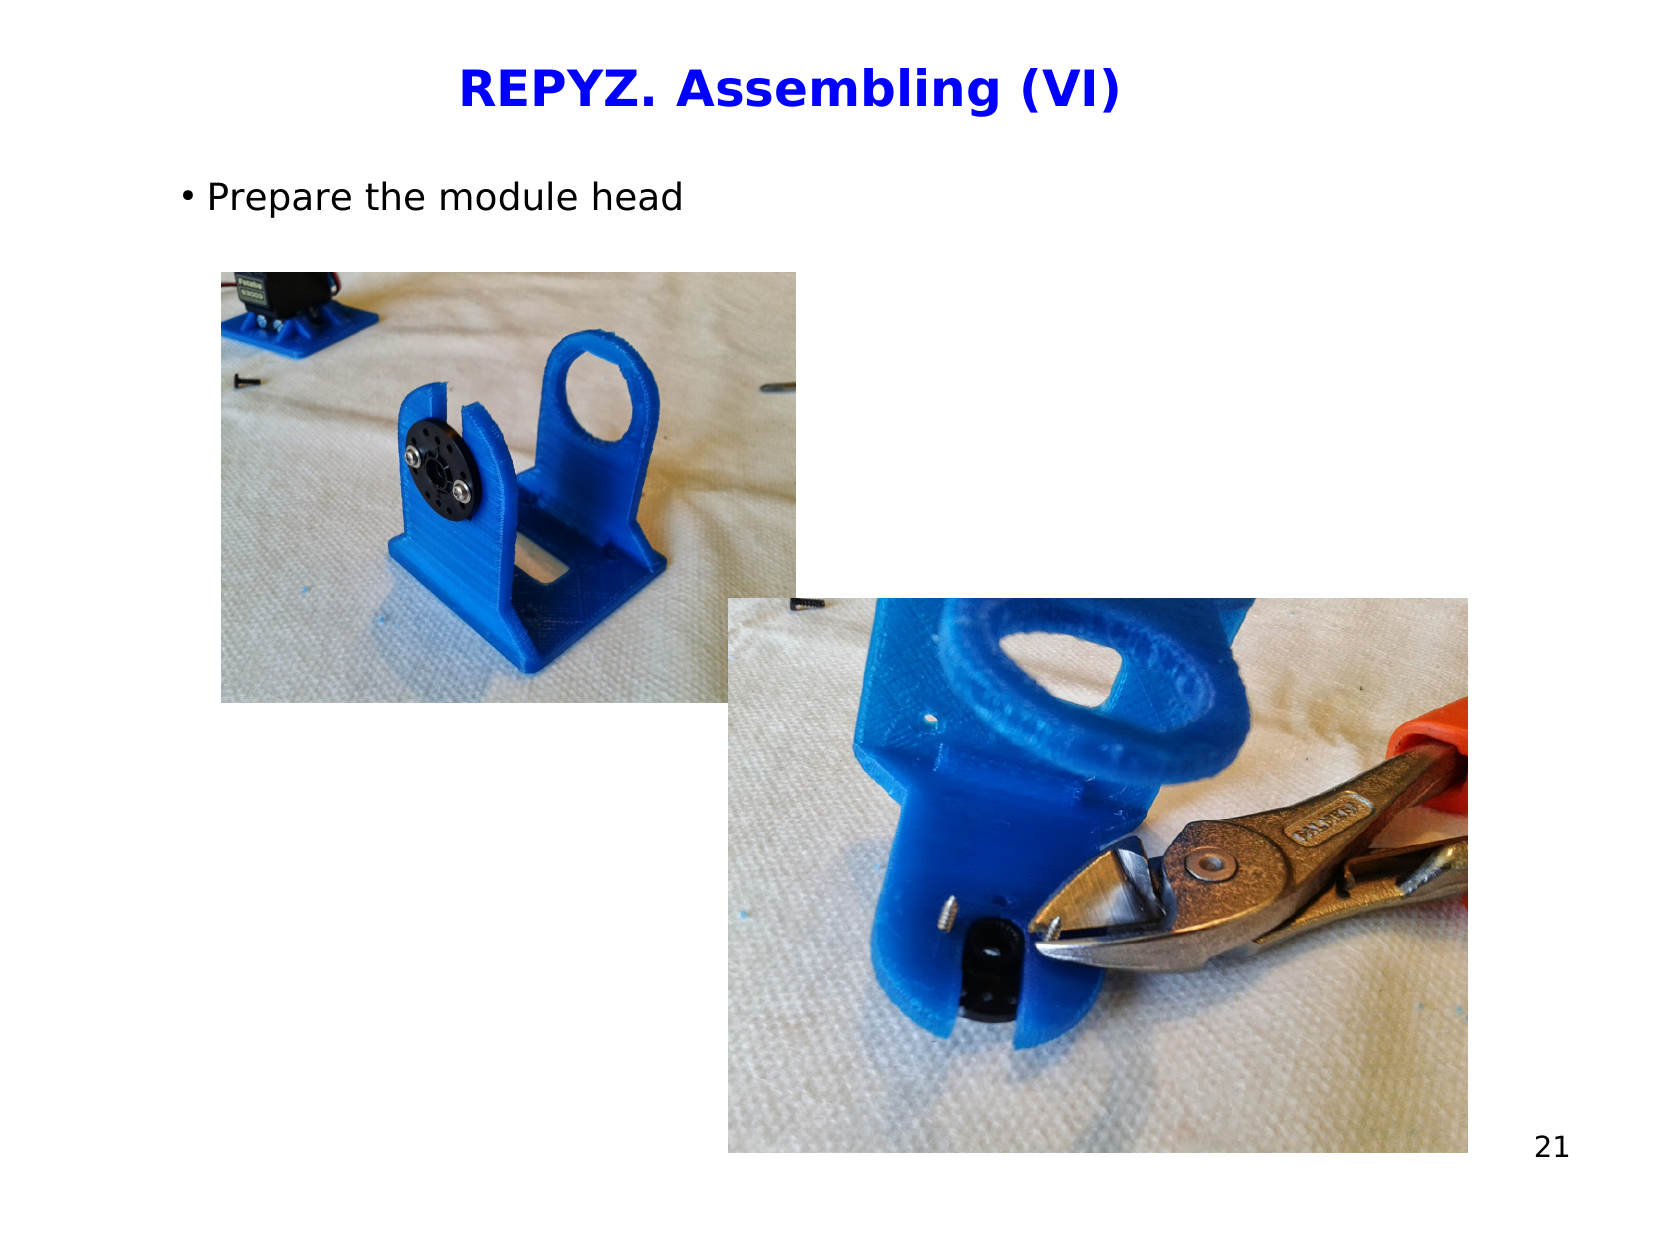

REPYZ. Assembling (VI)
 Prepare the module head
21